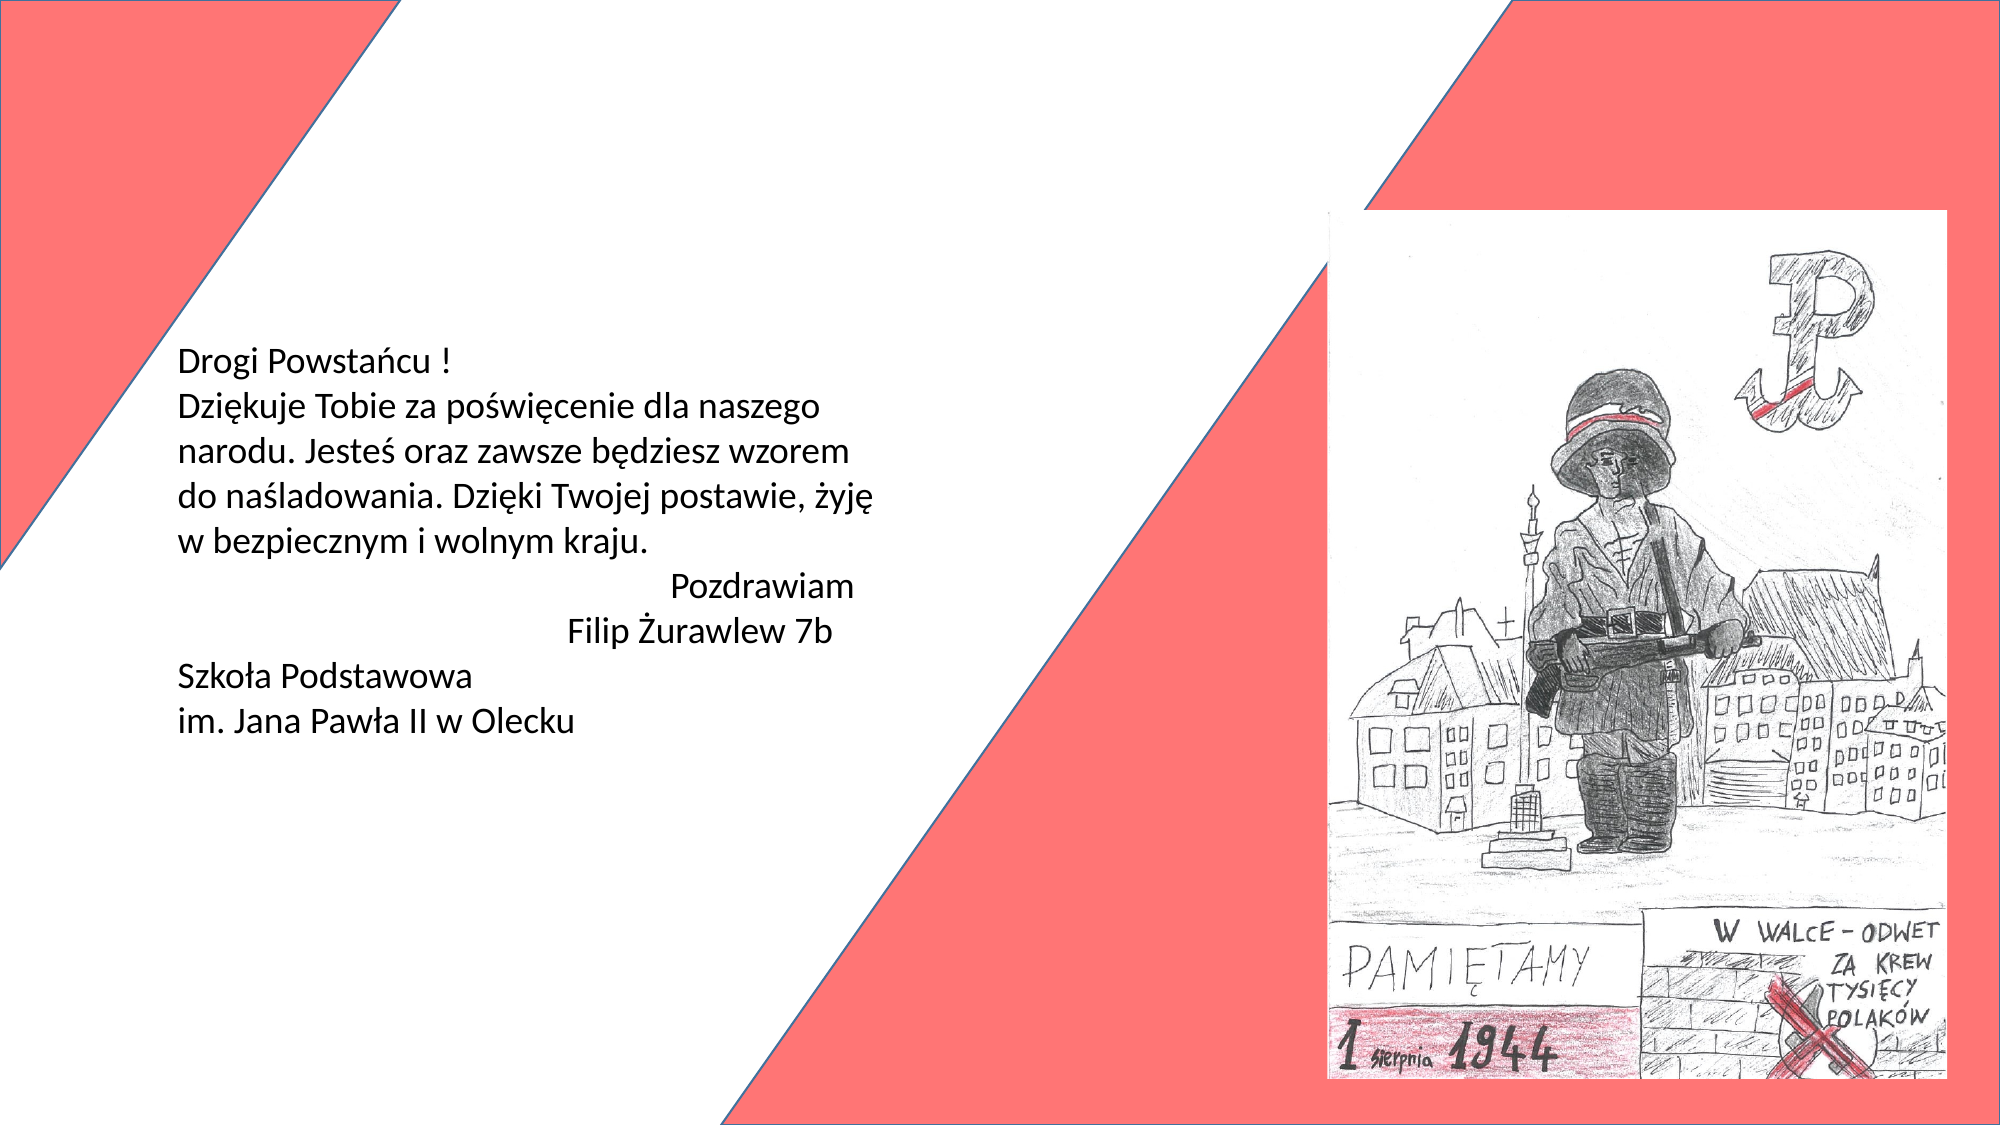

POCZTÓWKI DLA POWSTAŃCÓW
Drogi Powstańcu !
Dziękuje Tobie za poświęcenie dla naszego narodu. Jesteś oraz zawsze będziesz wzorem do naśladowania. Dzięki Twojej postawie, żyję w bezpiecznym i wolnym kraju.
 Pozdrawiam
 Filip Żurawlew 7b
Szkoła Podstawowa
im. Jana Pawła II w Olecku
Drodzy Powstańcy!
 Dziękuje wam za to, że walczyliście za
 wolną Polskę, dzięki Wam mogę żyć w
 wolnym kraju, uczyć się i podróżować
po naszej pięknej ojczyźnie.
Życzę wam zdrowia , szczęścia
Uśmiechu na każdy dzień
 Maja